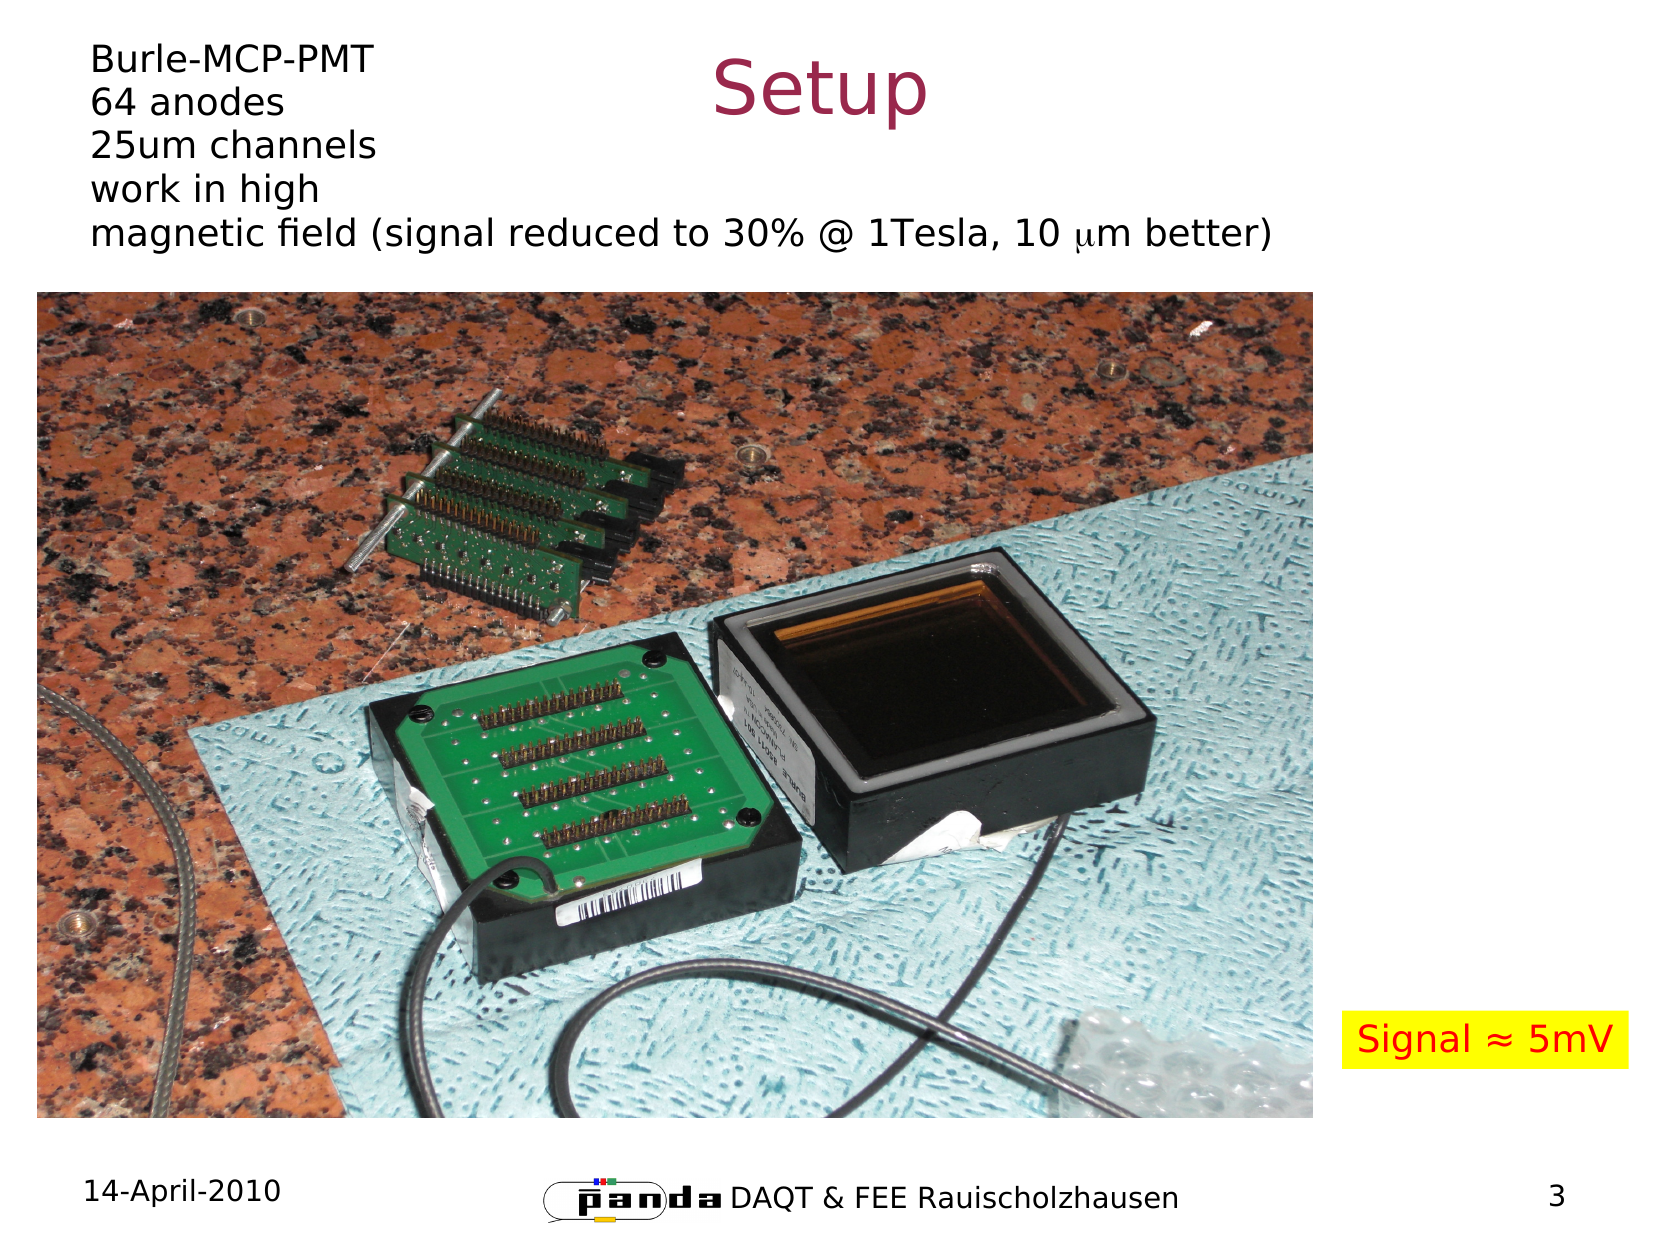

# Setup
Burle-MCP-PMT
64 anodes
25um channels
work in high
magnetic field (signal reduced to 30% @ 1Tesla, 10 mm better)
MCP-PMT
Signal ≈ 5mV
14-April-2010
3
DAQT & FEE Rauischolzhausen